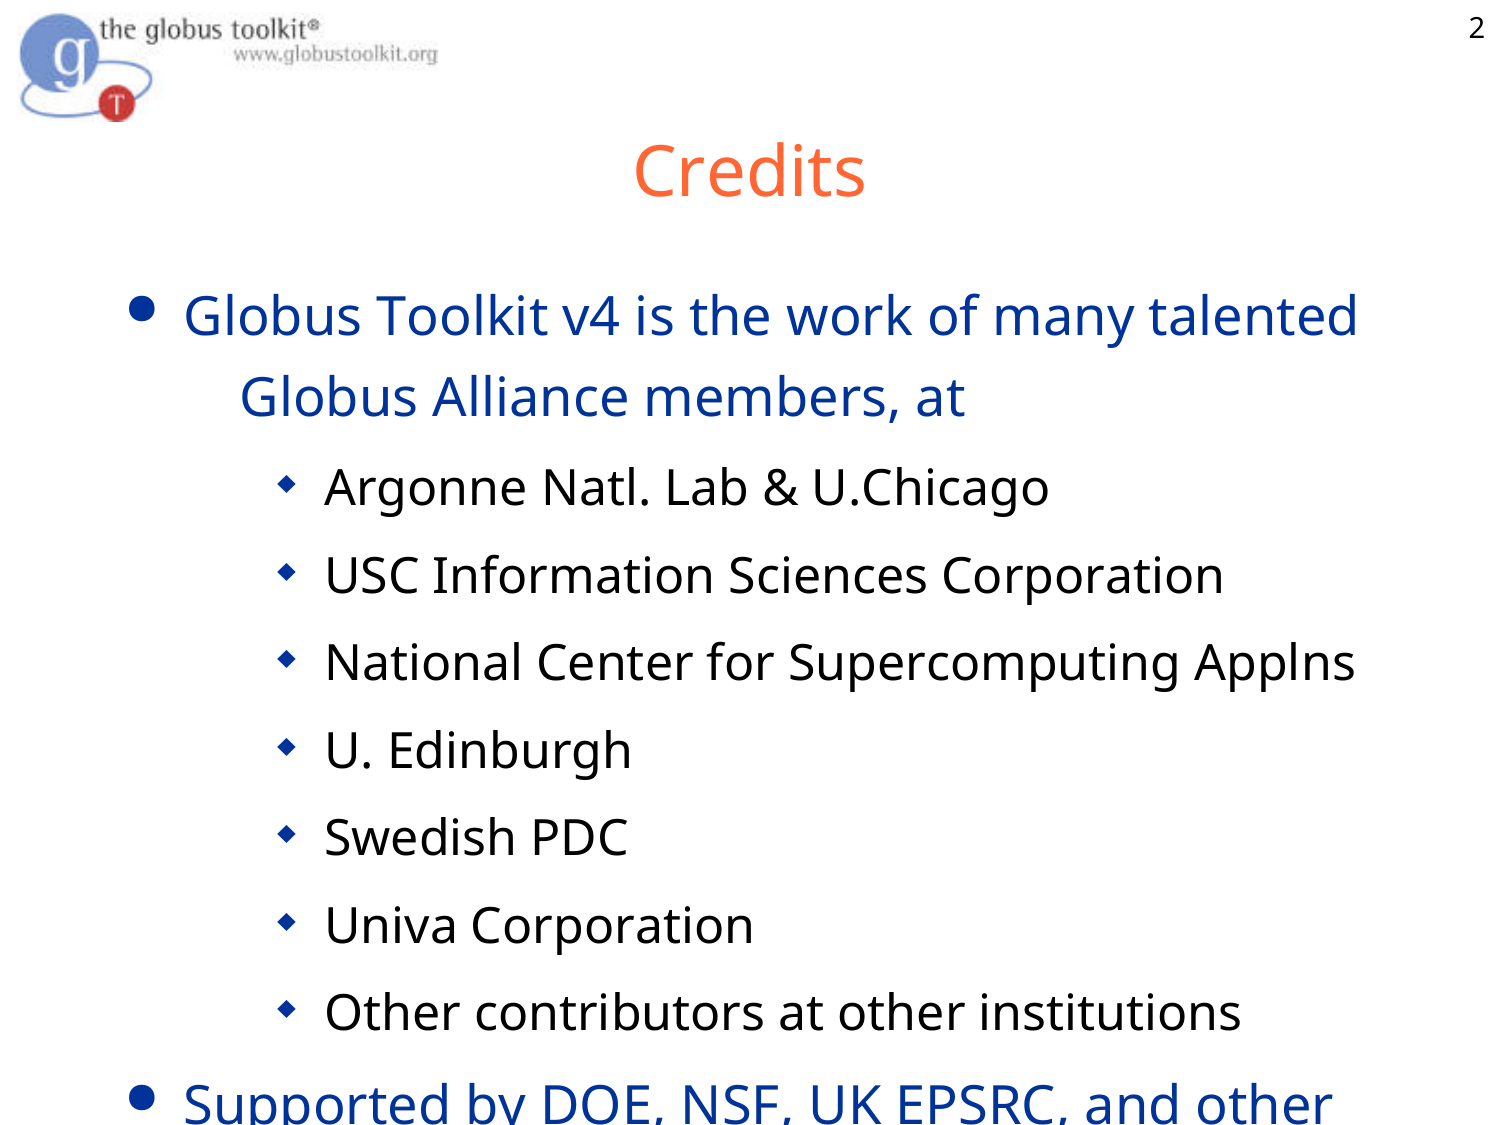

2
# Credits
Globus Toolkit v4 is the work of many talented Globus Alliance members, at
Argonne Natl. Lab & U.Chicago
USC Information Sciences Corporation
National Center for Supercomputing Applns
U. Edinburgh
Swedish PDC
Univa Corporation
Other contributors at other institutions
Supported by DOE, NSF, UK EPSRC, and other sources